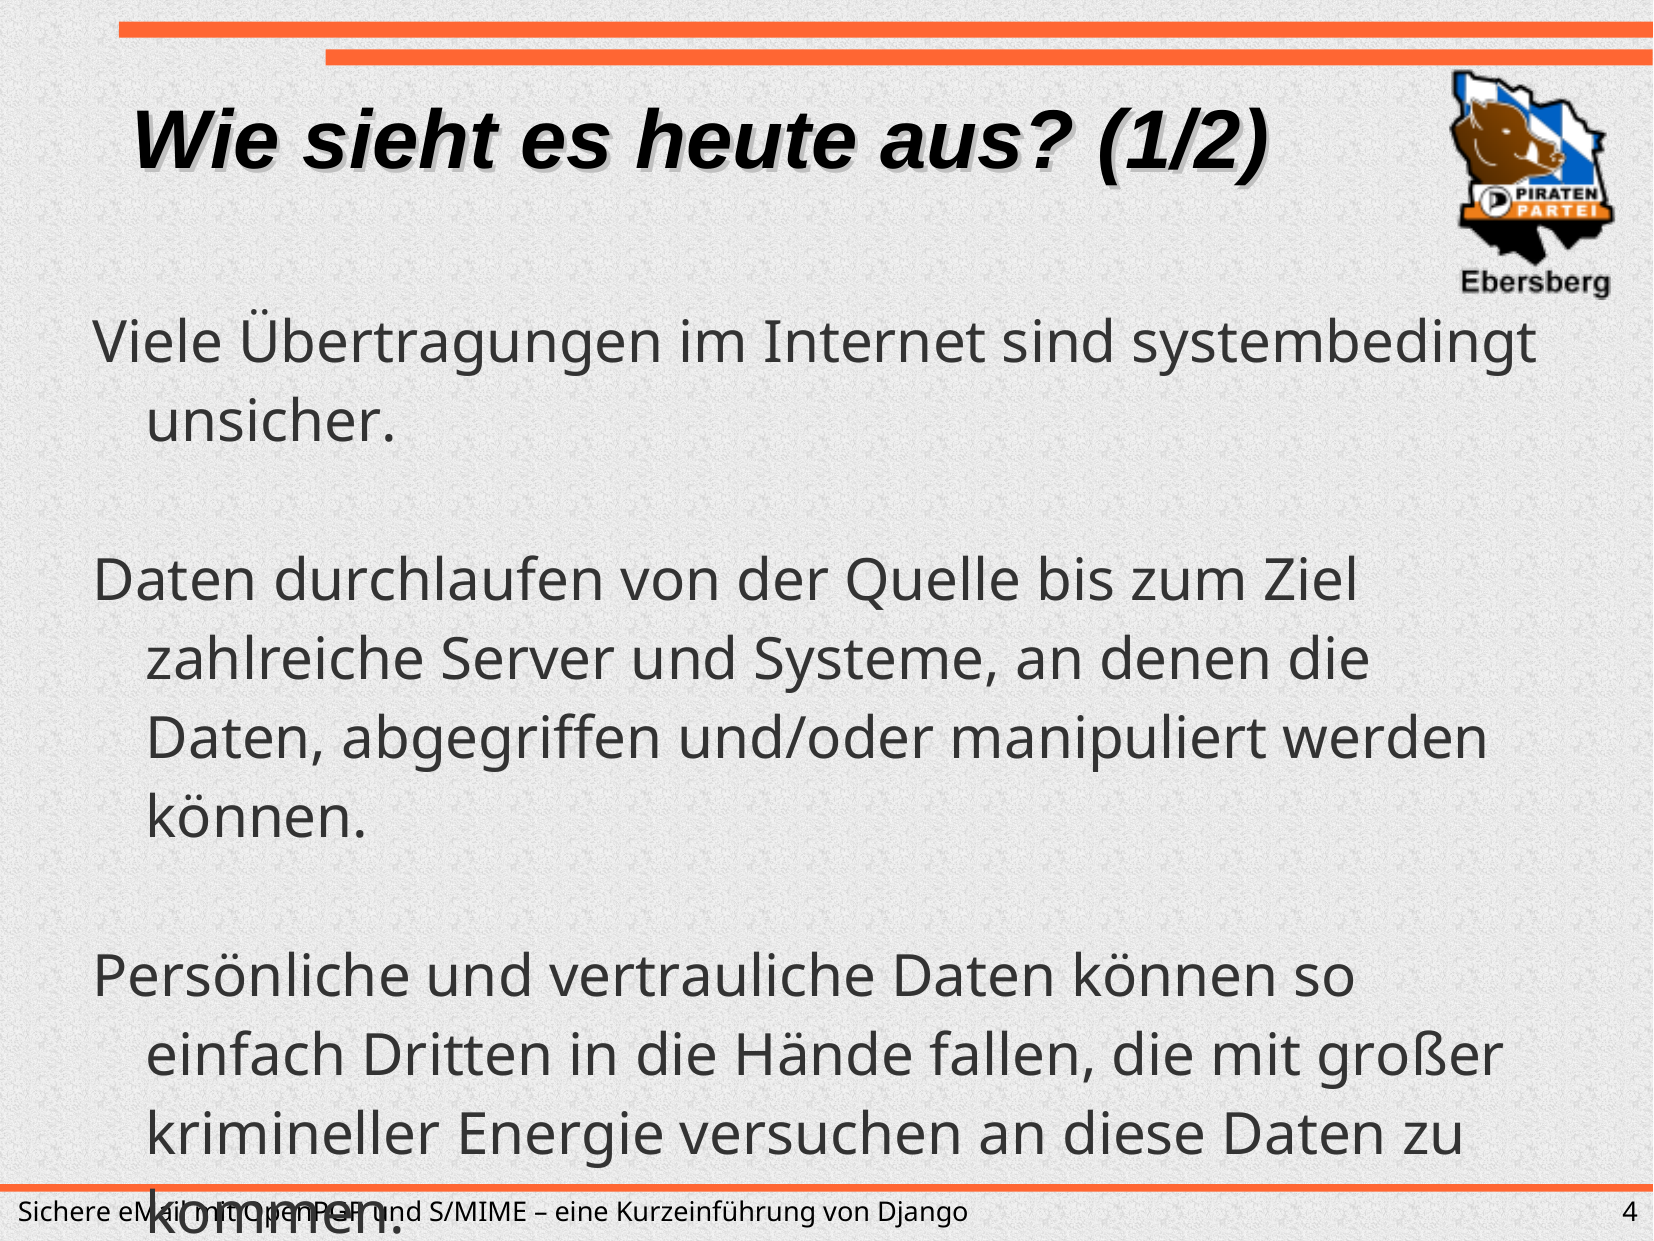

# Wie sieht es heute aus? (1/2)
Viele Übertragungen im Internet sind systembedingt unsicher.
Daten durchlaufen von der Quelle bis zum Ziel zahlreiche Server und Systeme, an denen die Daten, abgegriffen und/oder manipuliert werden können.
Persönliche und vertrauliche Daten können so einfach Dritten in die Hände fallen, die mit großer krimineller Energie versuchen an diese Daten zu kommen.